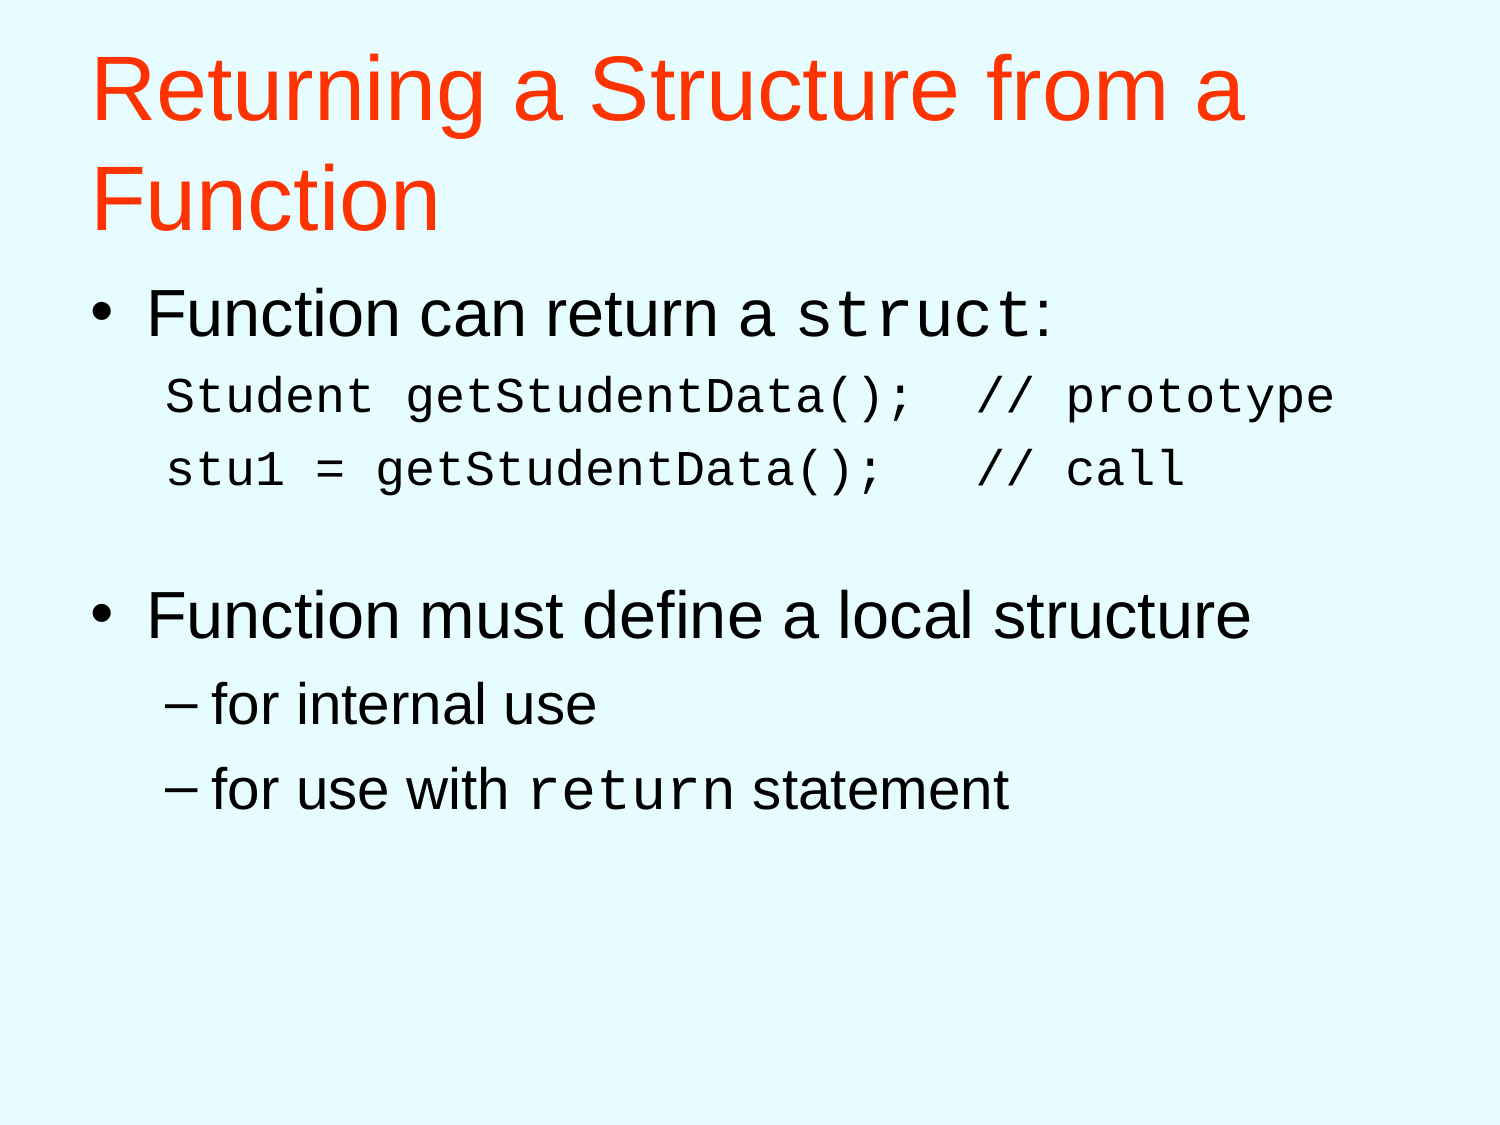

# Returning a Structure from a Function
Function can return a struct:
Student getStudentData(); // prototype
stu1 = getStudentData(); // call
Function must define a local structure
for internal use
for use with return statement